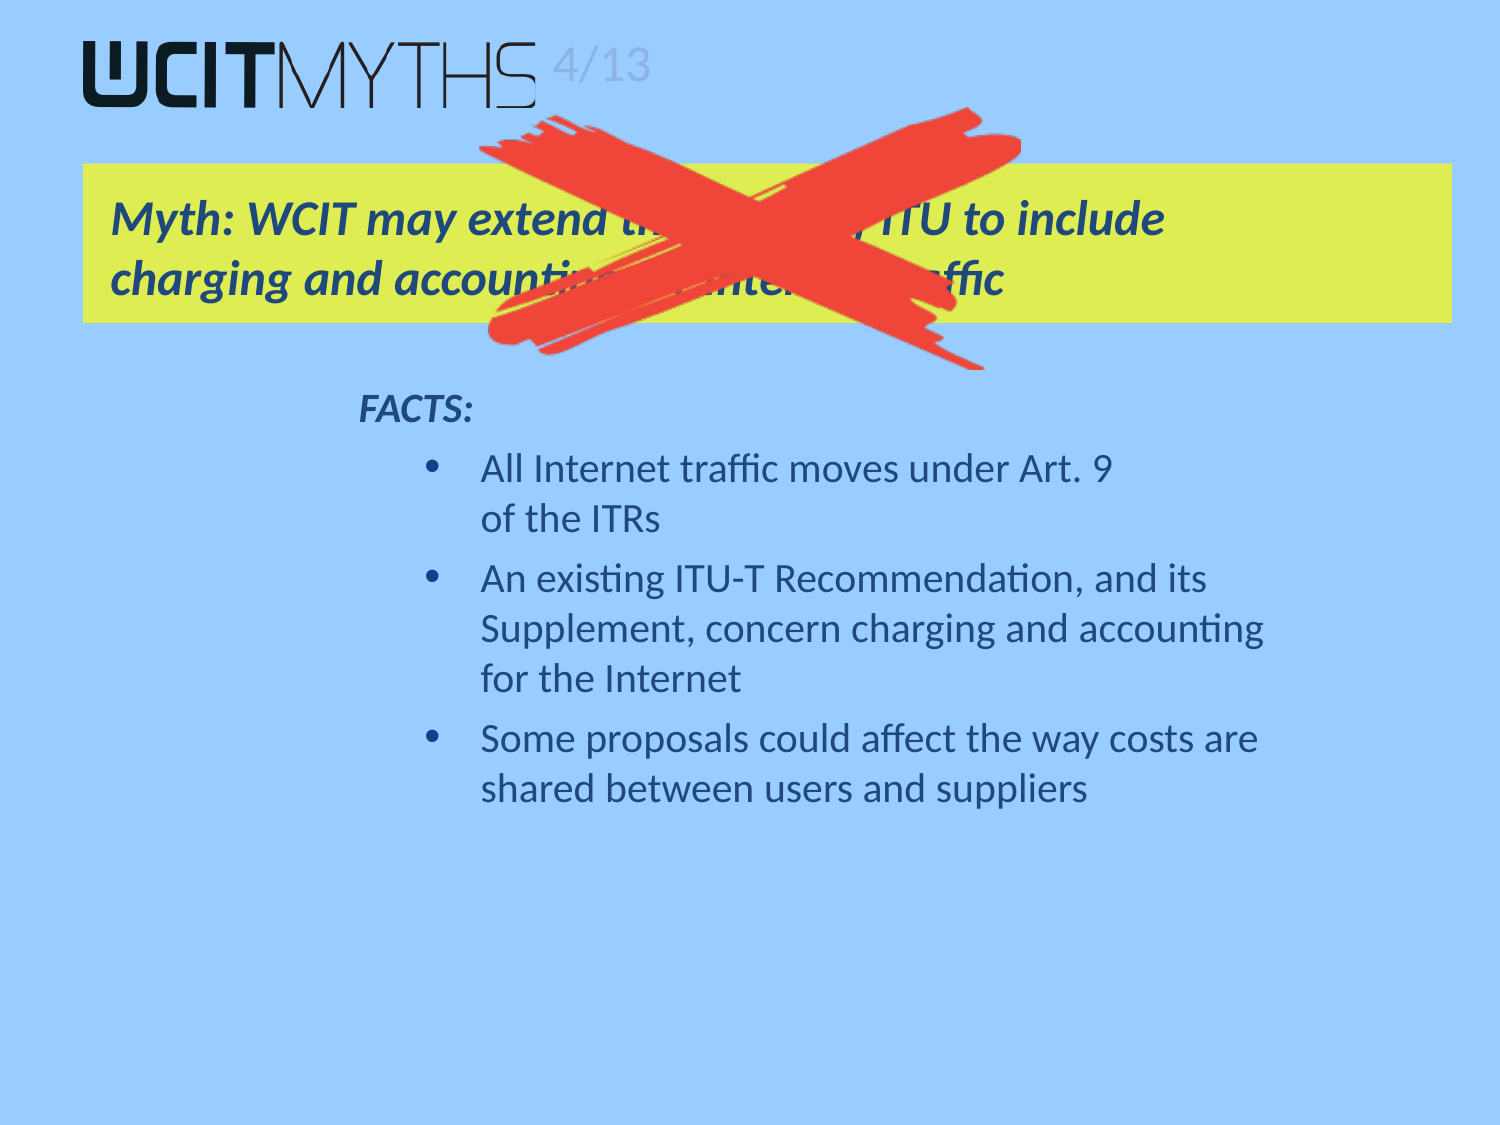

4/13
Myth: WCIT may extend the scope of ITU to include
charging and accounting for Internet traffic
FACTS:
All Internet traffic moves under Art. 9
of the ITRs
An existing ITU-T Recommendation, and its Supplement, concern charging and accounting for the Internet
Some proposals could affect the way costs are shared between users and suppliers